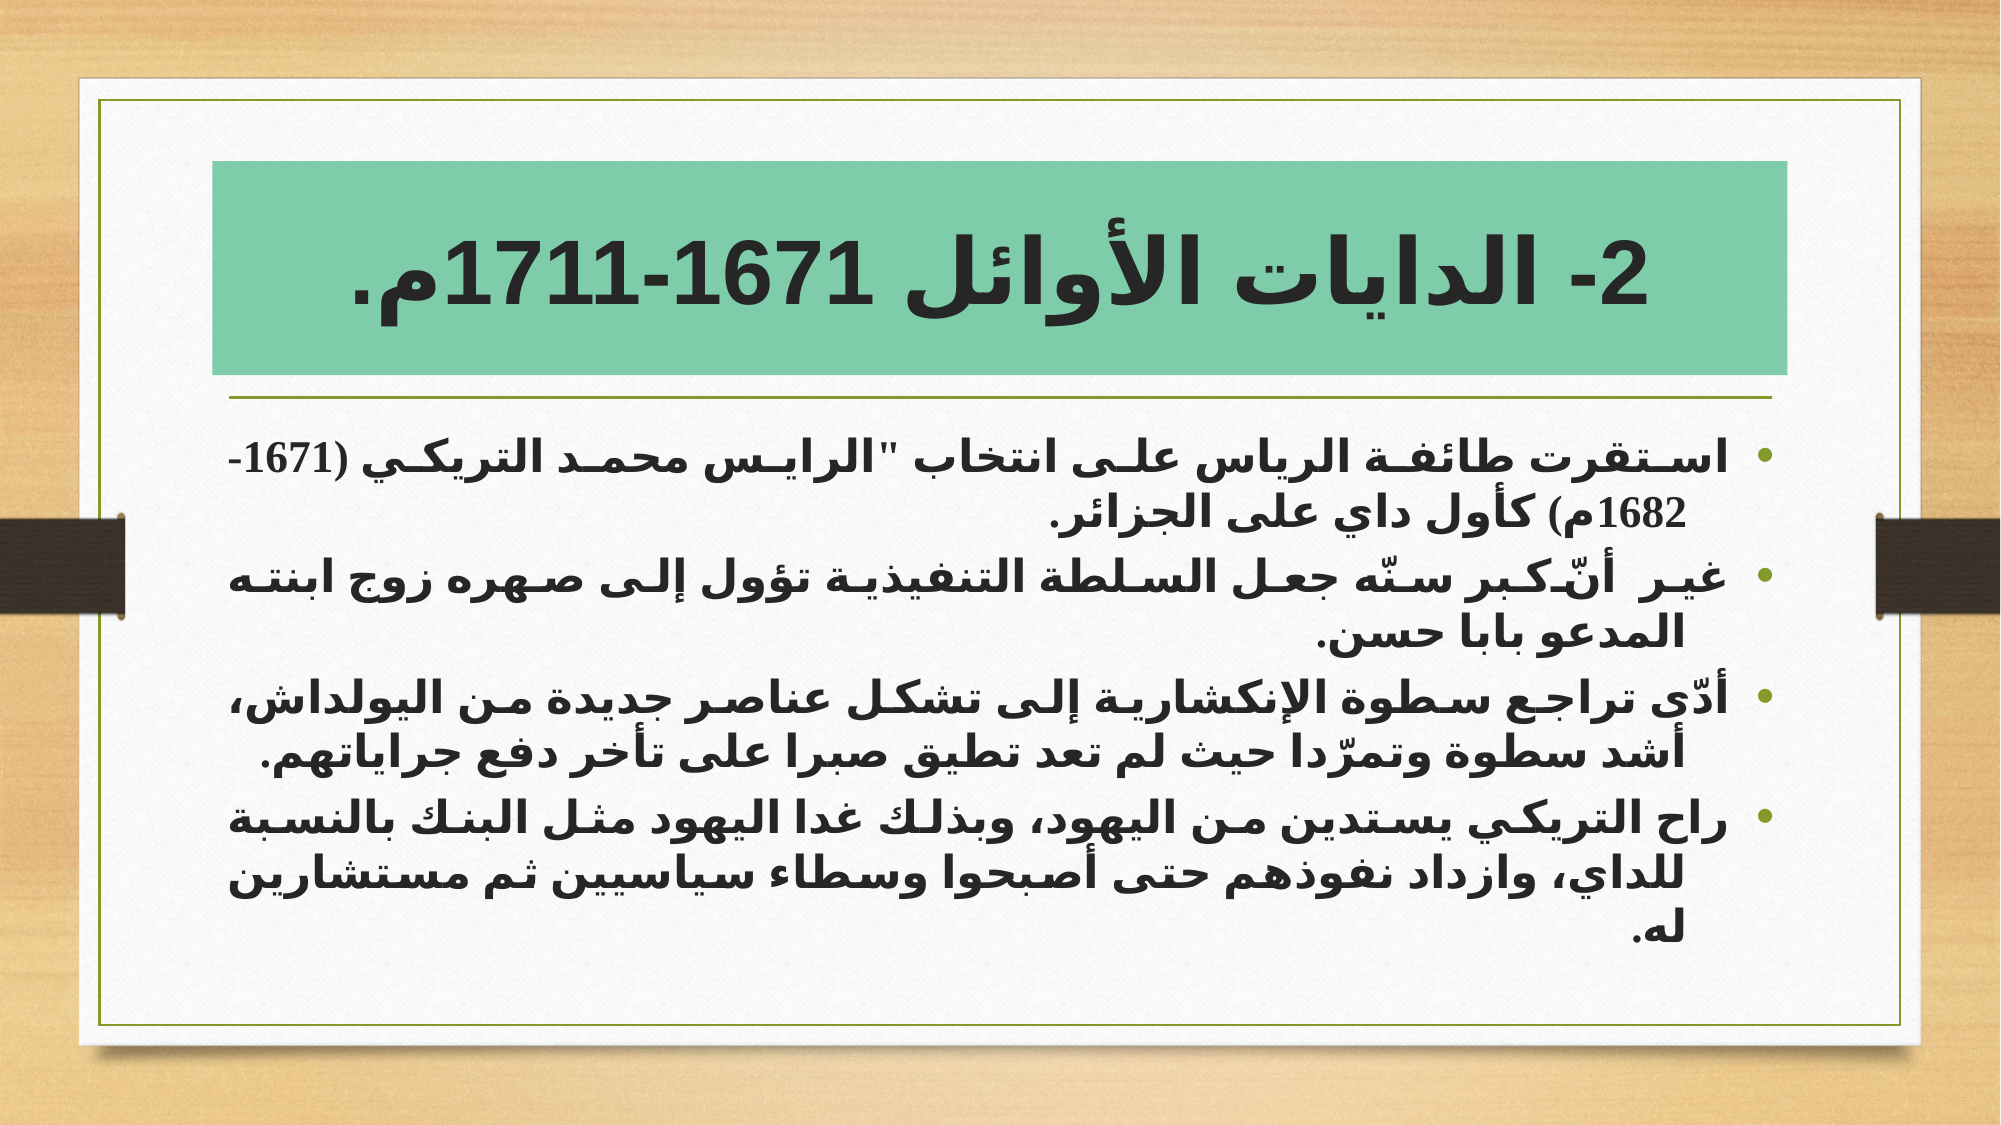

# 2- الدايات الأوائل 1671-1711م.
استقرت طائفة الرياس على انتخاب "الرايس محمد التريكي (1671-1682م) كأول داي على الجزائر.
غير أنّ كبر سنّه جعل السلطة التنفيذية تؤول إلى صهره زوج ابنته المدعو بابا حسن.
أدّى تراجع سطوة الإنكشارية إلى تشكل عناصر جديدة من اليولداش، أشد سطوة وتمرّدا حيث لم تعد تطيق صبرا على تأخر دفع جراياتهم.
راح التريكي يستدين من اليهود، وبذلك غدا اليهود مثل البنك بالنسبة للداي، وازداد نفوذهم حتى أصبحوا وسطاء سياسيين ثم مستشارين له.